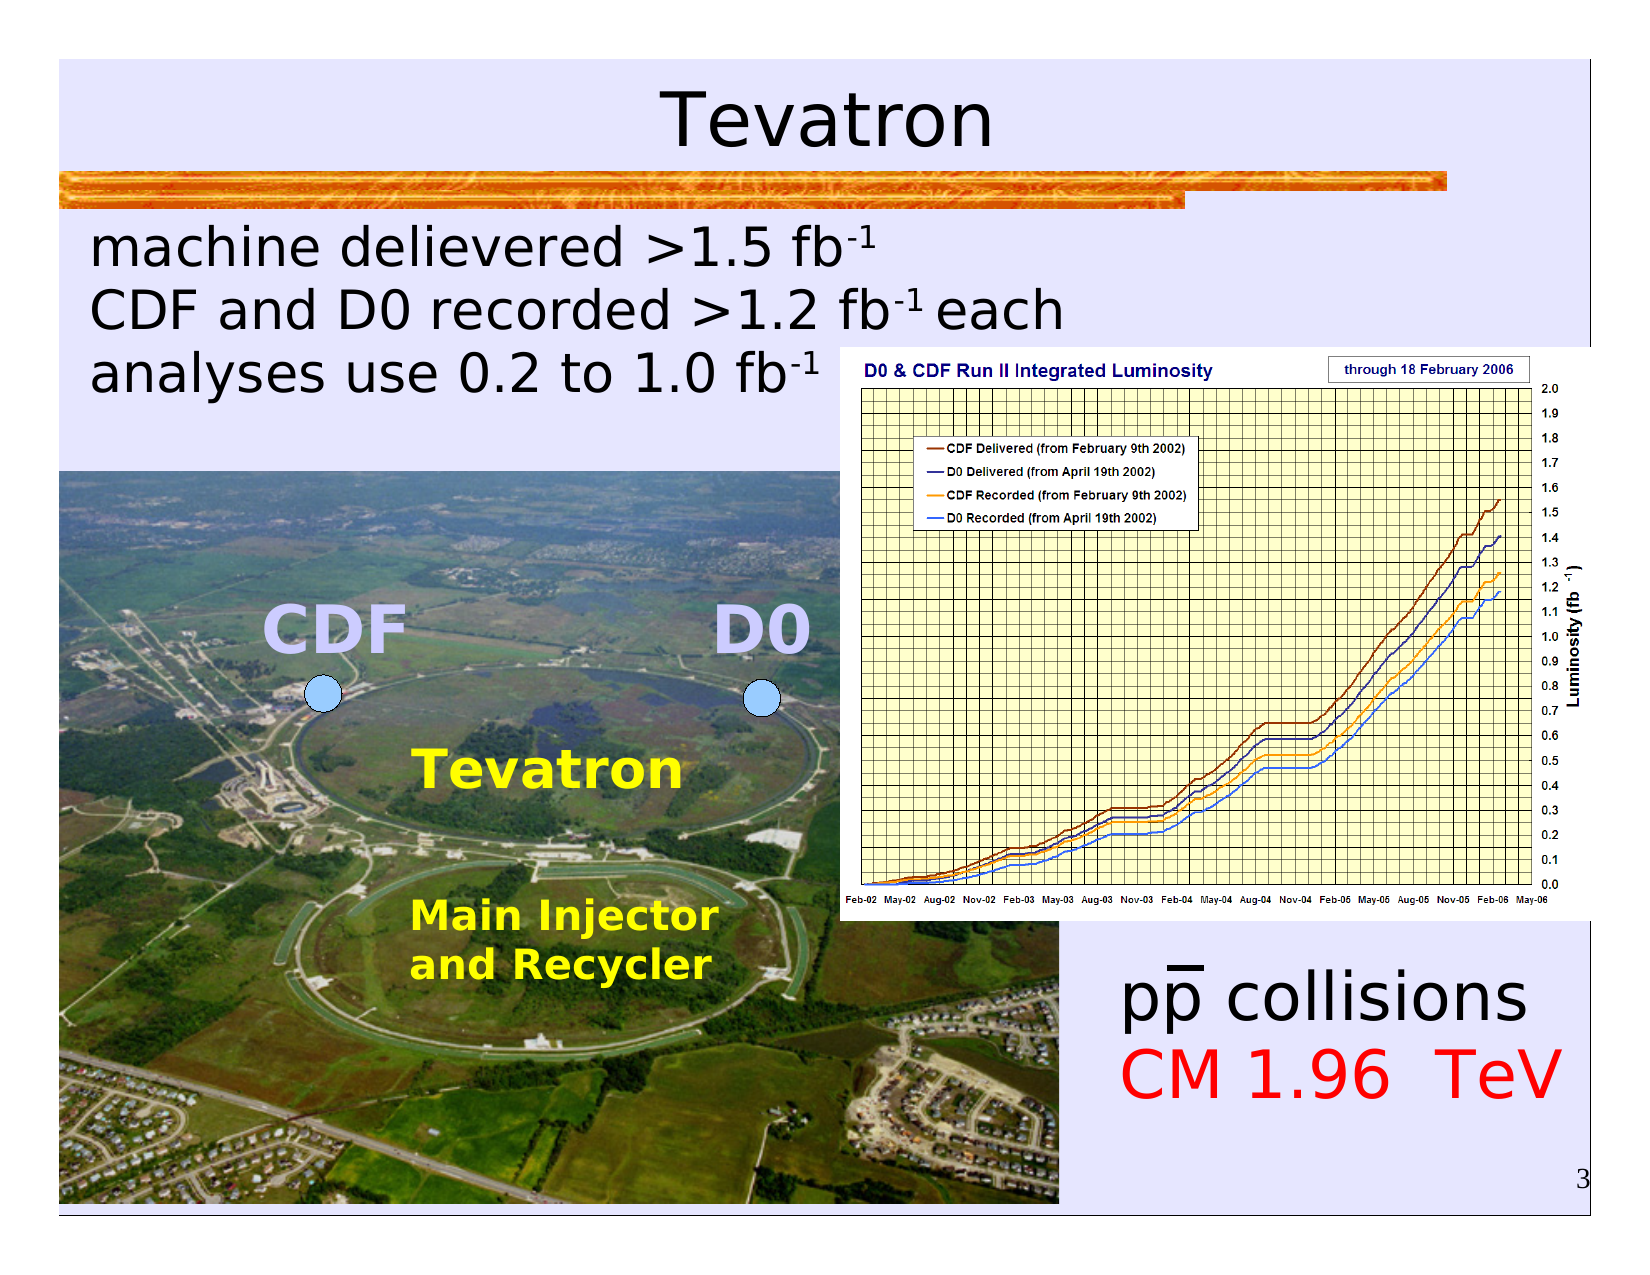

Tevatron
 machine delievered >1.5 fb-1
 CDF and D0 recorded >1.2 fb-1 each
 analyses use 0.2 to 1.0 fb-1
CDF
D0
Tevatron
Main Injector
and Recycler
pp collisions
CM 1.96 TeV
3